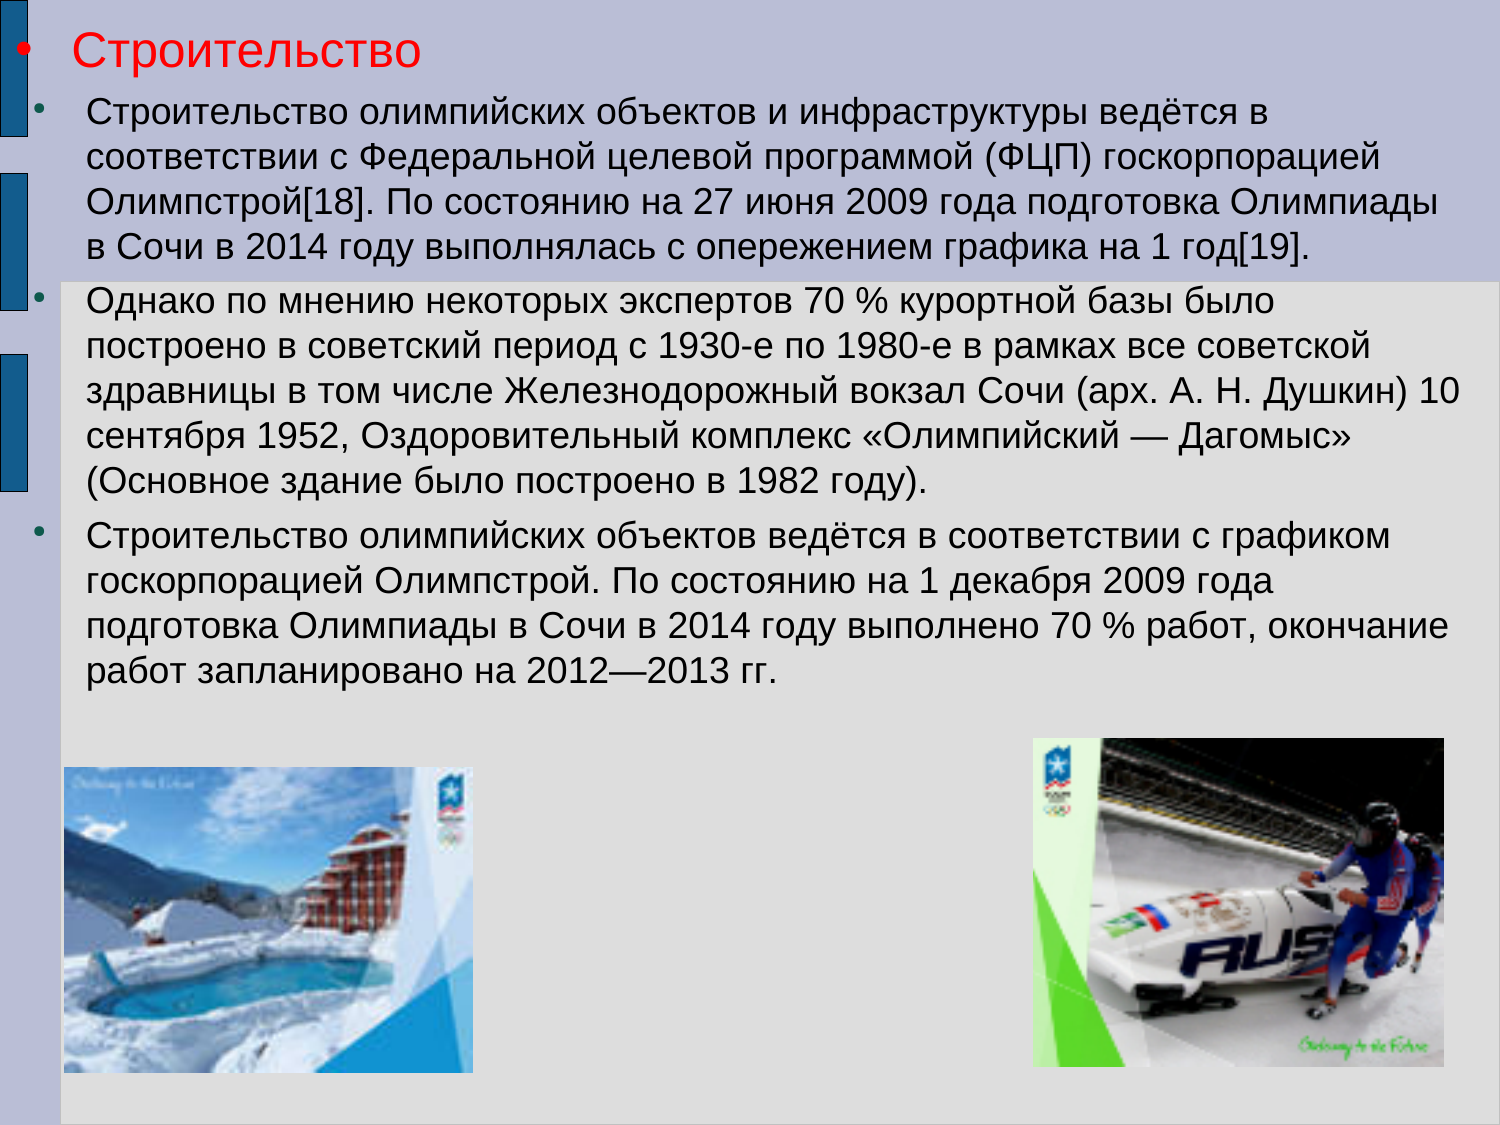

# Строительство
Строительство олимпийских объектов и инфраструктуры ведётся в соответствии с Федеральной целевой программой (ФЦП) госкорпорацией Олимпстрой[18]. По состоянию на 27 июня 2009 года подготовка Олимпиады в Сочи в 2014 году выполнялась с опережением графика на 1 год[19].
Однако по мнению некоторых экспертов 70 % курортной базы было построено в советский период с 1930-е по 1980-е в рамках все советской здравницы в том числе Железнодорожный вокзал Сочи (арх. А. Н. Душкин) 10 сентября 1952, Оздоровительный комплекс «Олимпийский — Дагомыс» (Основное здание было построено в 1982 году).
Строительство олимпийских объектов ведётся в соответствии с графиком госкорпорацией Олимпстрой. По состоянию на 1 декабря 2009 года подготовка Олимпиады в Сочи в 2014 году выполнено 70 % работ, окончание работ запланировано на 2012—2013 гг.